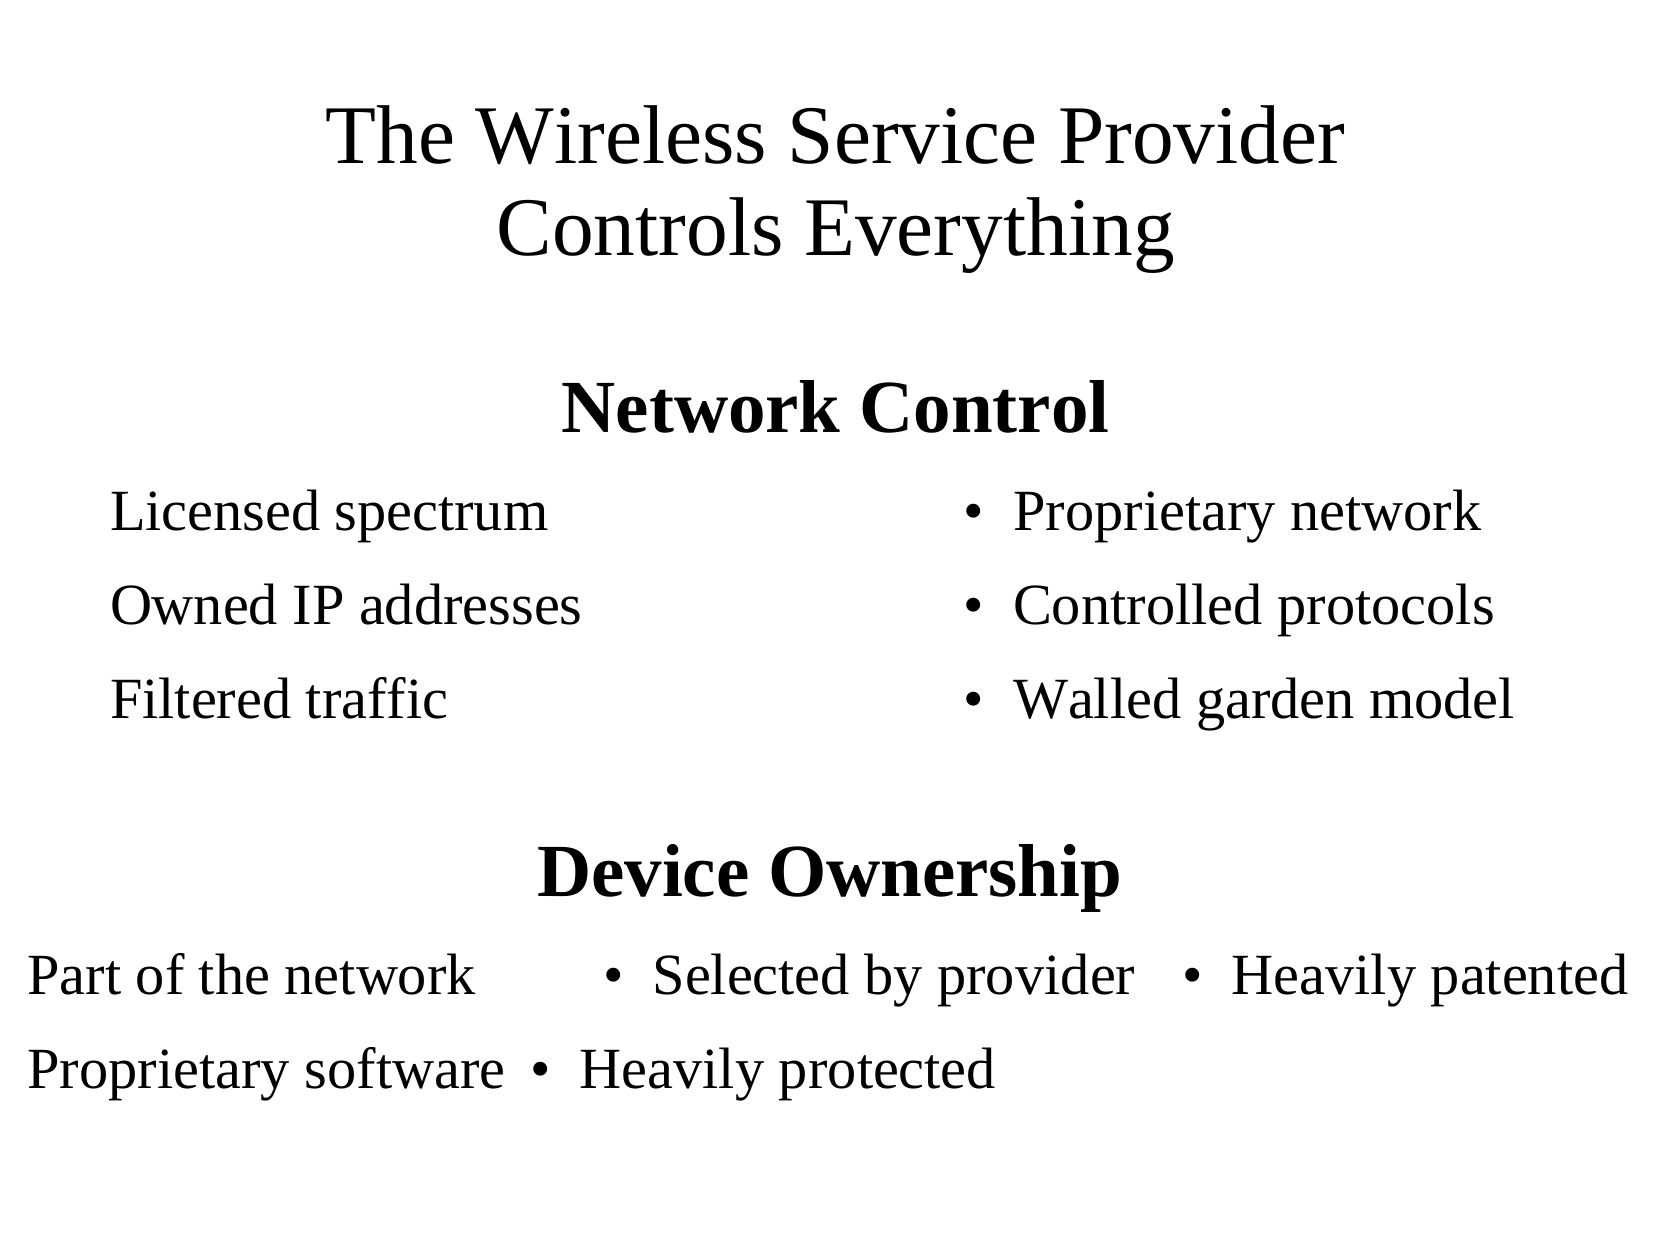

# The Wireless Service Provider Controls Everything
Network Control
Licensed spectrum	• Proprietary network
Owned IP addresses	• Controlled protocols
Filtered traffic	• Walled garden model
Device Ownership
Part of the network	• Selected by provider	• Heavily patented
Proprietary software	• Heavily protected